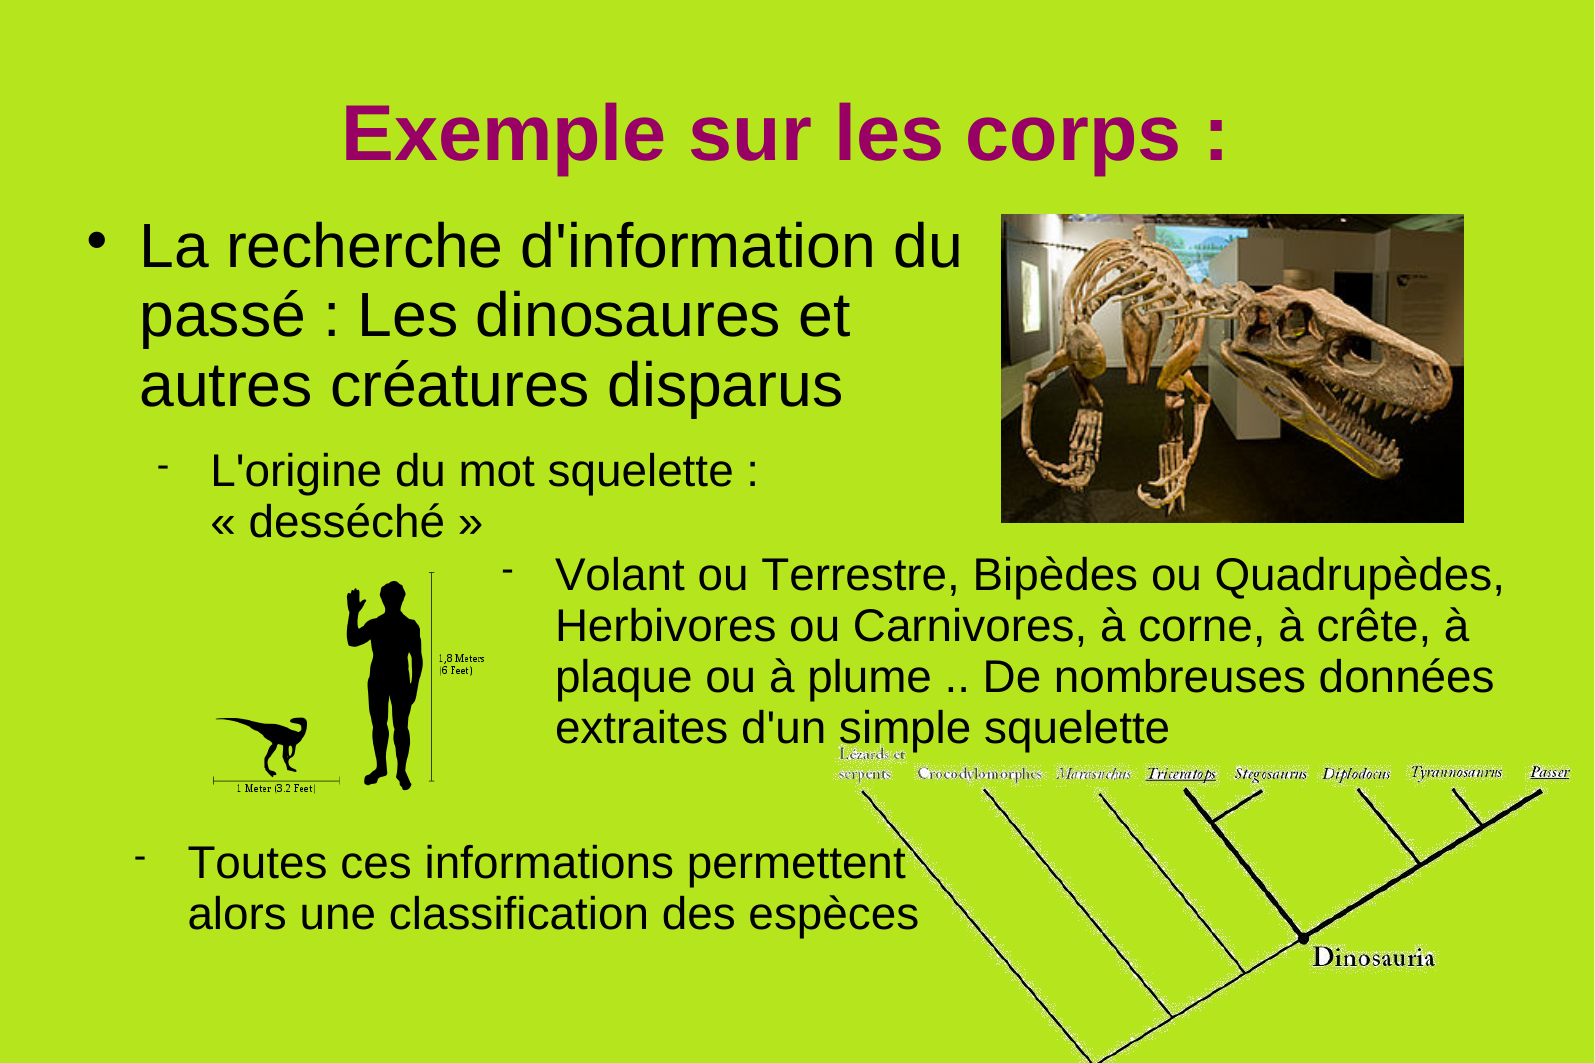

Exemple sur les corps :
La recherche d'information du passé : Les dinosaures et autres créatures disparus
L'origine du mot squelette : « desséché »
Volant ou Terrestre, Bipèdes ou Quadrupèdes, Herbivores ou Carnivores, à corne, à crête, à plaque ou à plume .. De nombreuses données extraites d'un simple squelette
Toutes ces informations permettent alors une classification des espèces